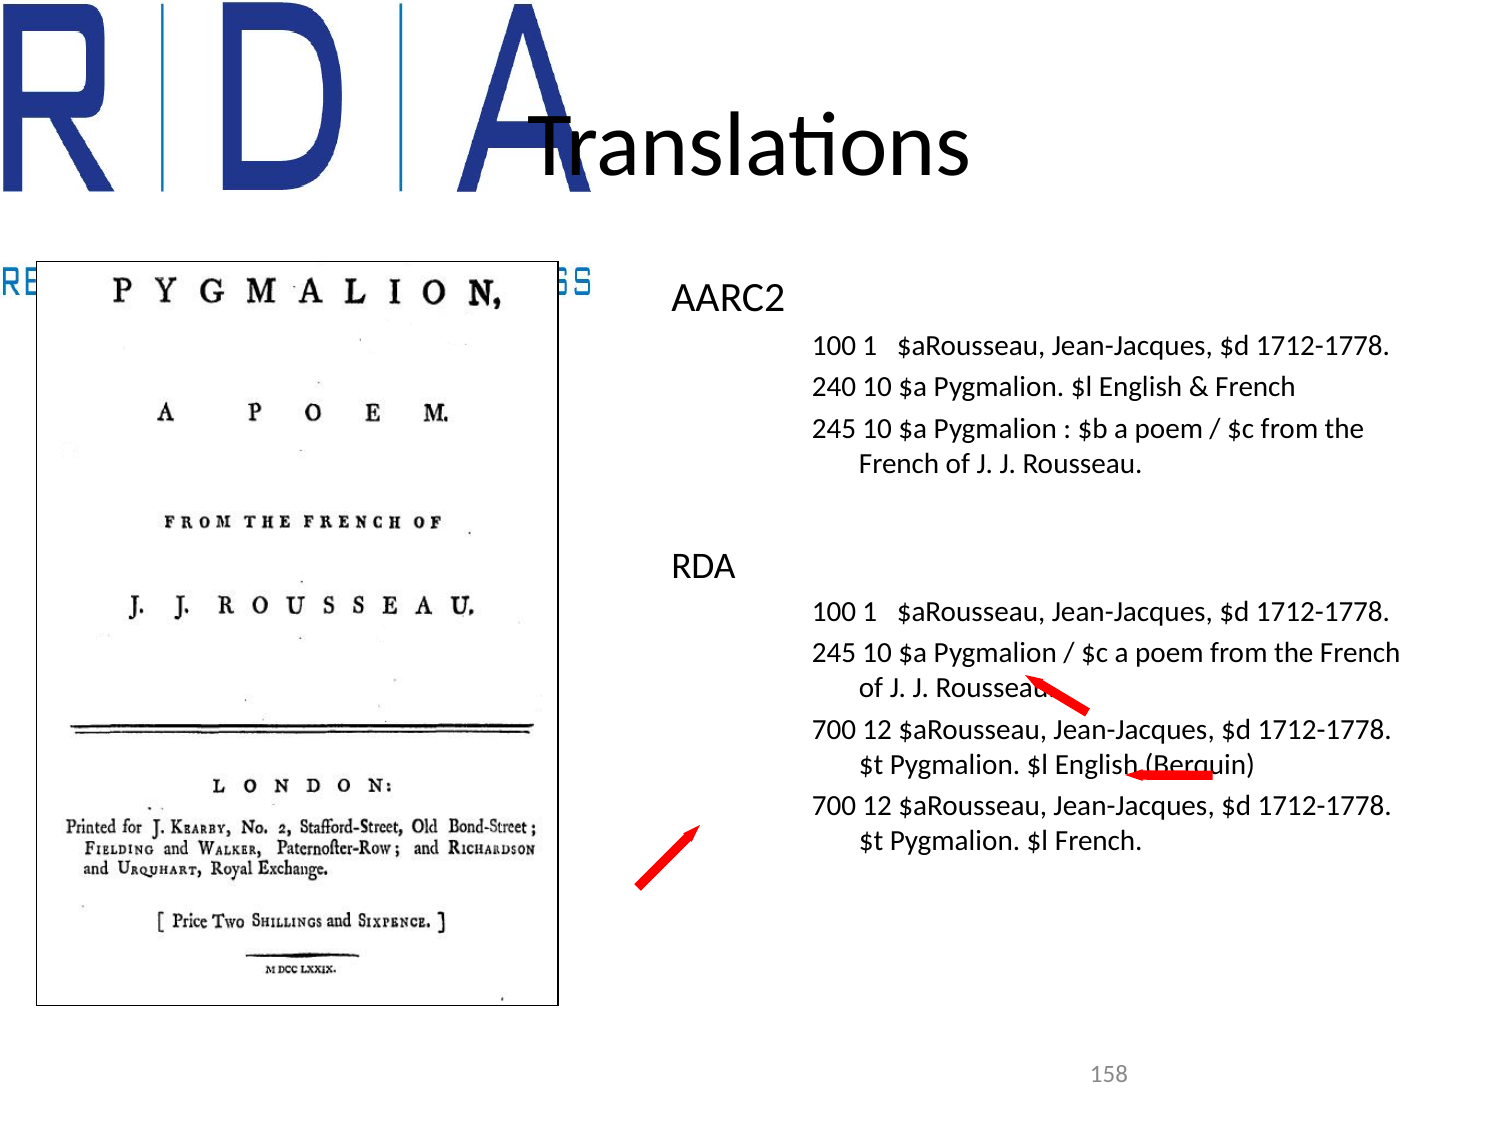

# Translations
AARC2
100 1 $aRousseau, Jean-Jacques, $d 1712-1778.
240 10 $a Pygmalion. $l English & French
245 10 $a Pygmalion : $b a poem / $c from the French of J. J. Rousseau.
RDA
100 1 $aRousseau, Jean-Jacques, $d 1712-1778.
245 10 $a Pygmalion / $c a poem from the French of J. J. Rousseau.
700 12 $aRousseau, Jean-Jacques, $d 1712-1778. $t Pygmalion. $l English (Berquin)
700 12 $aRousseau, Jean-Jacques, $d 1712-1778. $t Pygmalion. $l French.
158